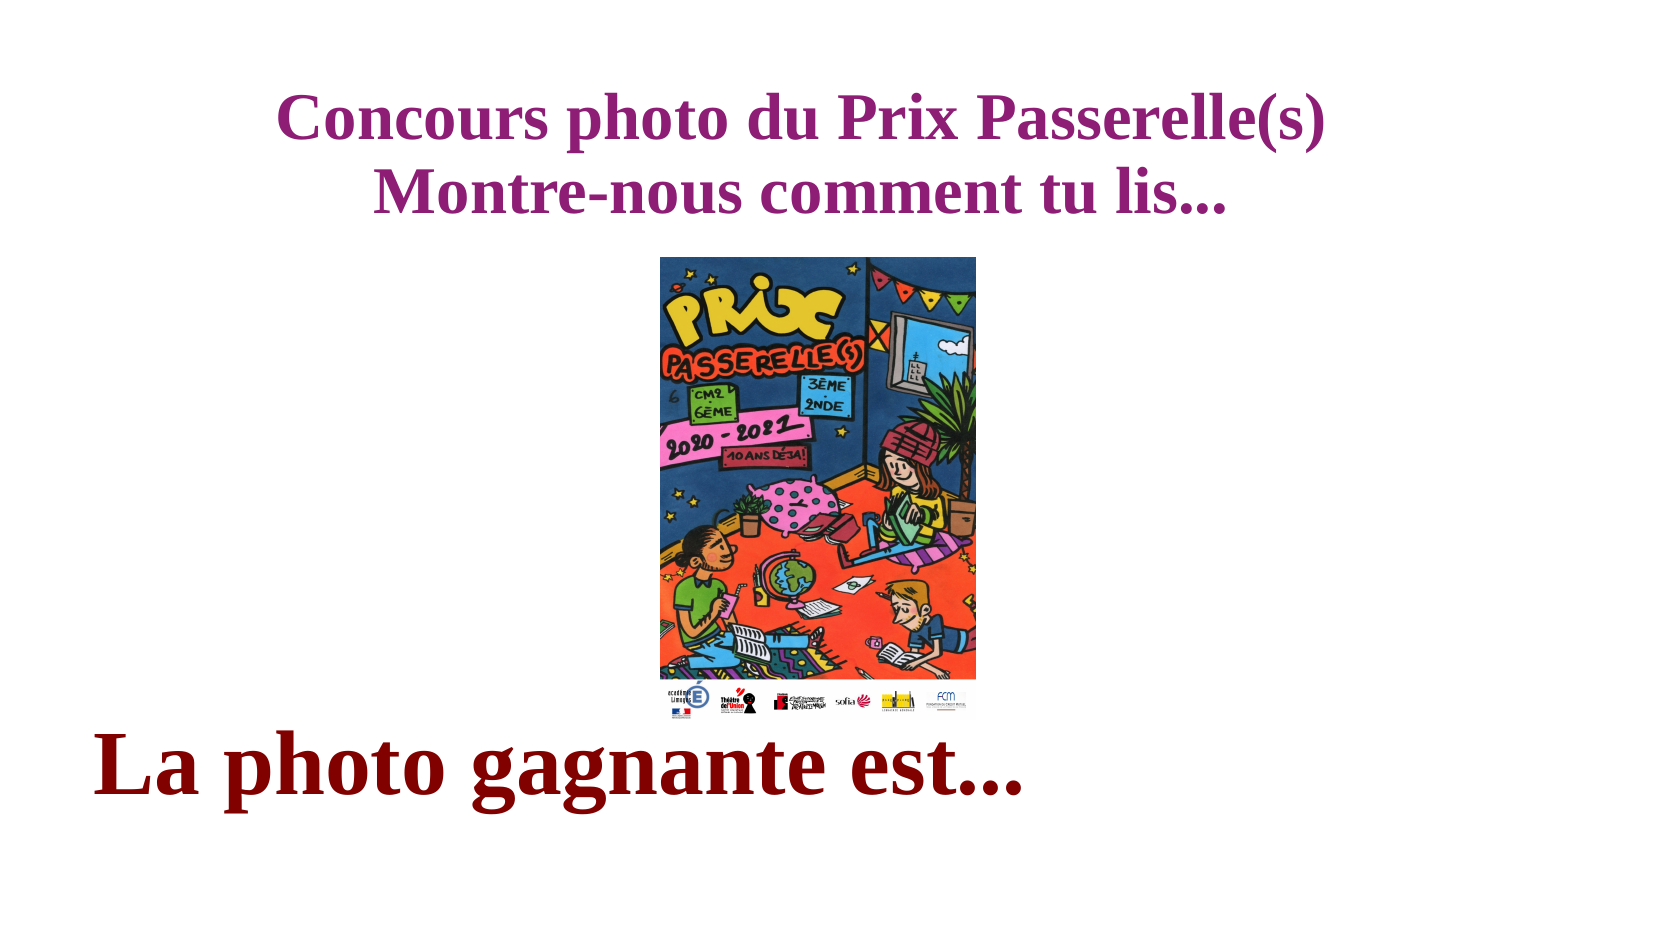

Concours photo du Prix Passerelle(s)
Montre-nous comment tu lis...
La photo gagnante est...